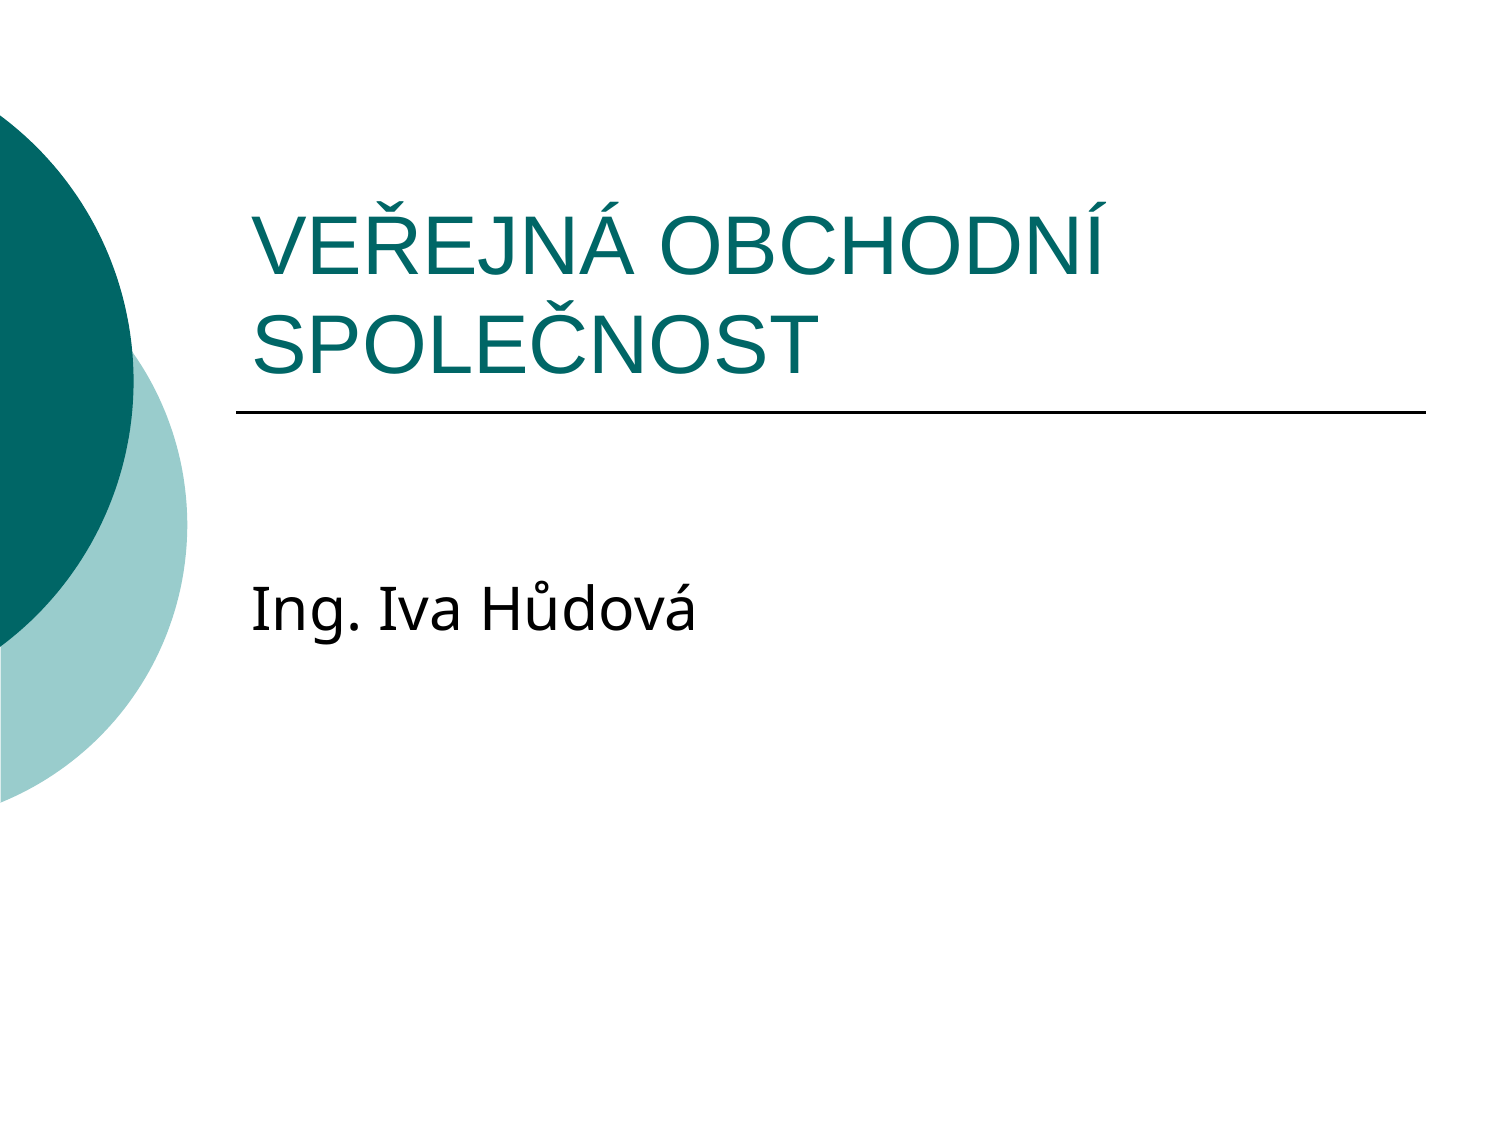

# VEŘEJNÁ OBCHODNÍ SPOLEČNOST
Ing. Iva Hůdová